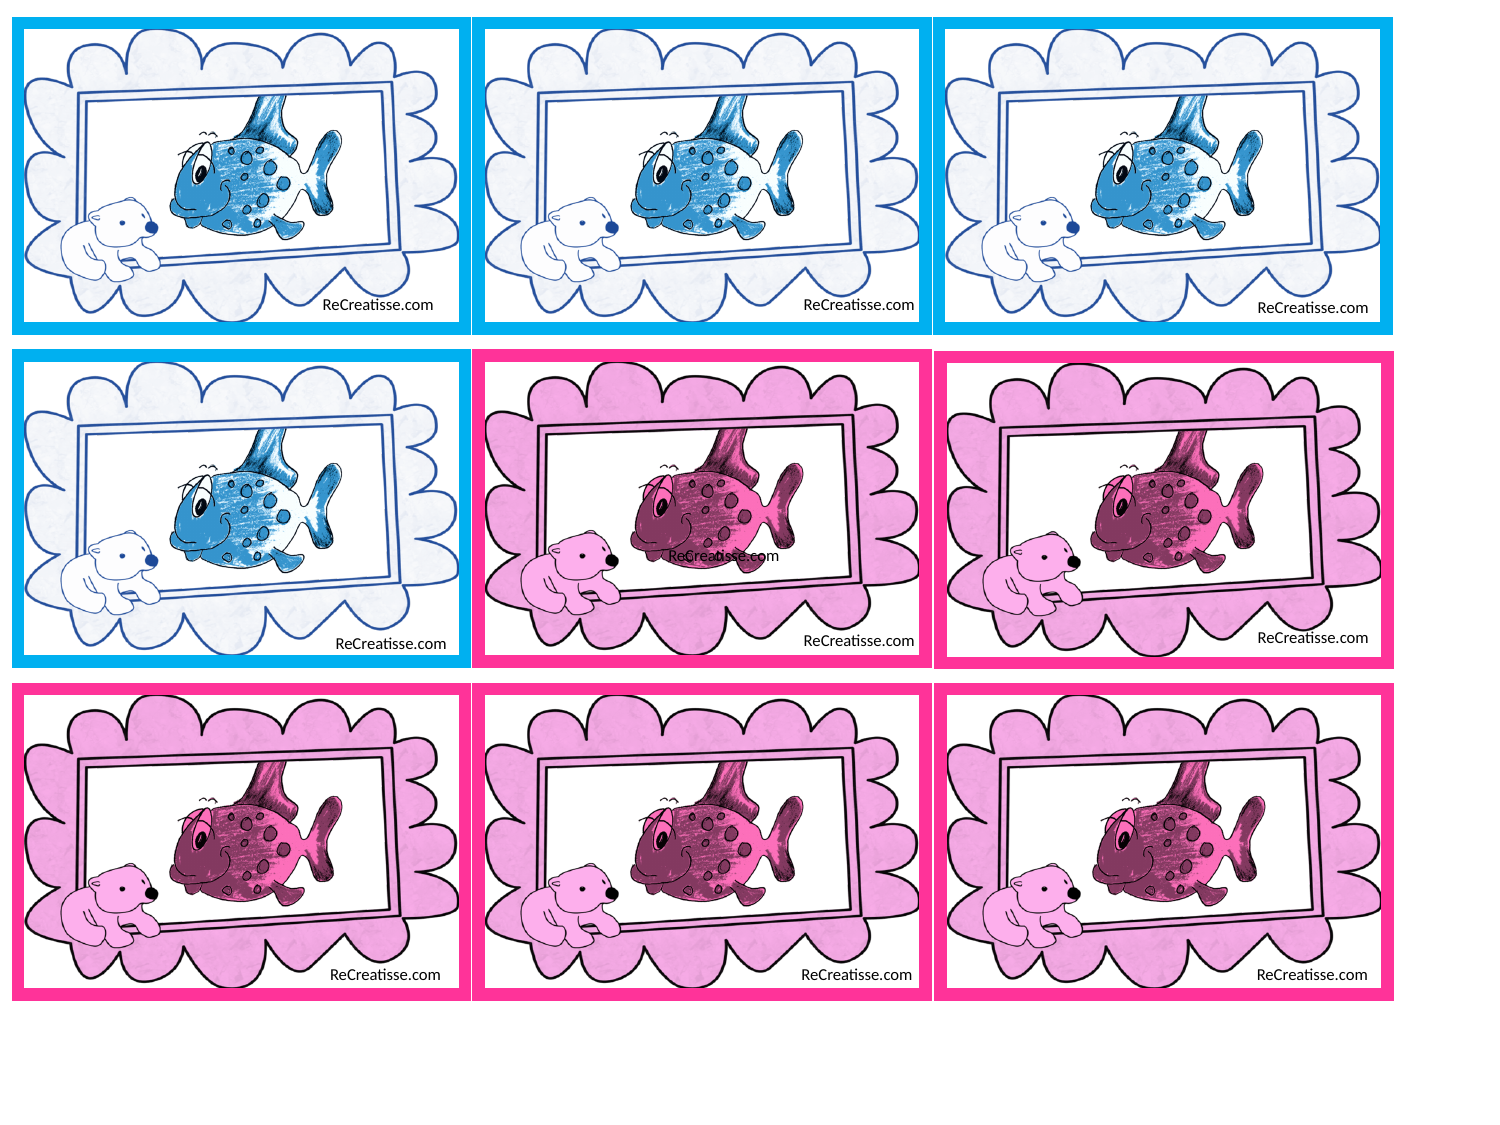

ReCreatisse.com
ReCreatisse.com
ReCreatisse.com
ReCreatisse.com
ReCreatisse.com
ReCreatisse.com
ReCreatisse.com
ReCreatisse.com
ReCreatisse.com
ReCreatisse.com